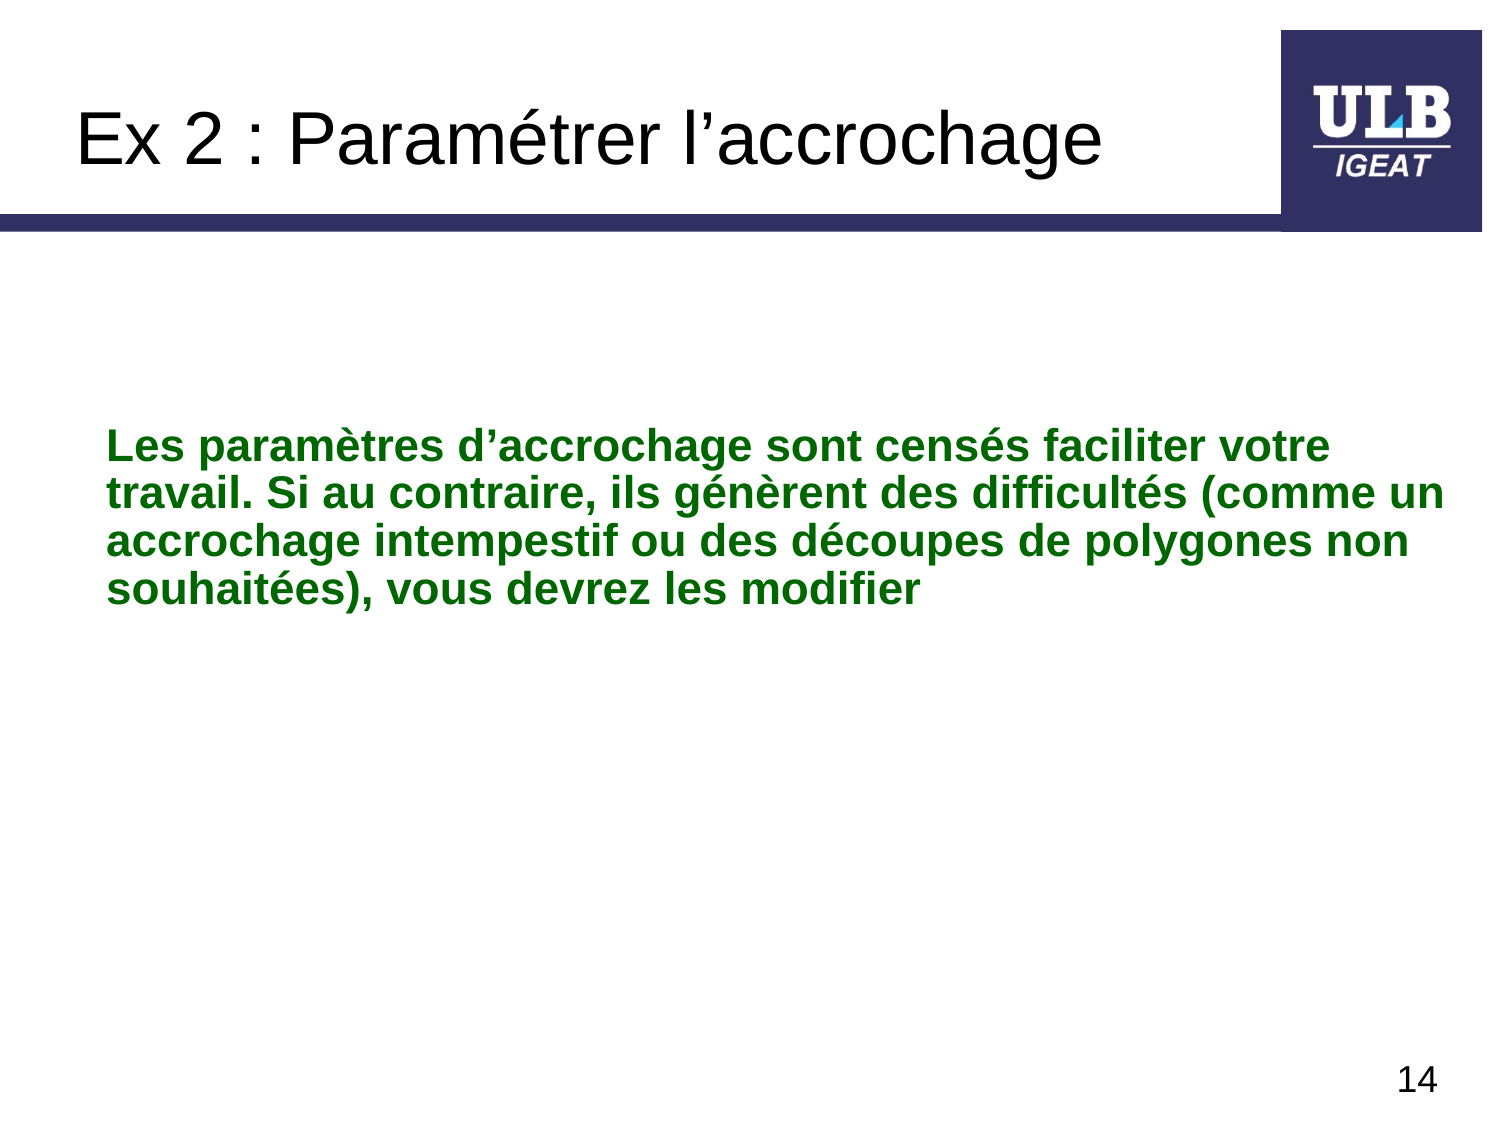

# Ex 2 : Paramétrer l’accrochage
Les paramètres d’accrochage sont censés faciliter votre travail. Si au contraire, ils génèrent des difficultés (comme un accrochage intempestif ou des découpes de polygones non souhaitées), vous devrez les modifier